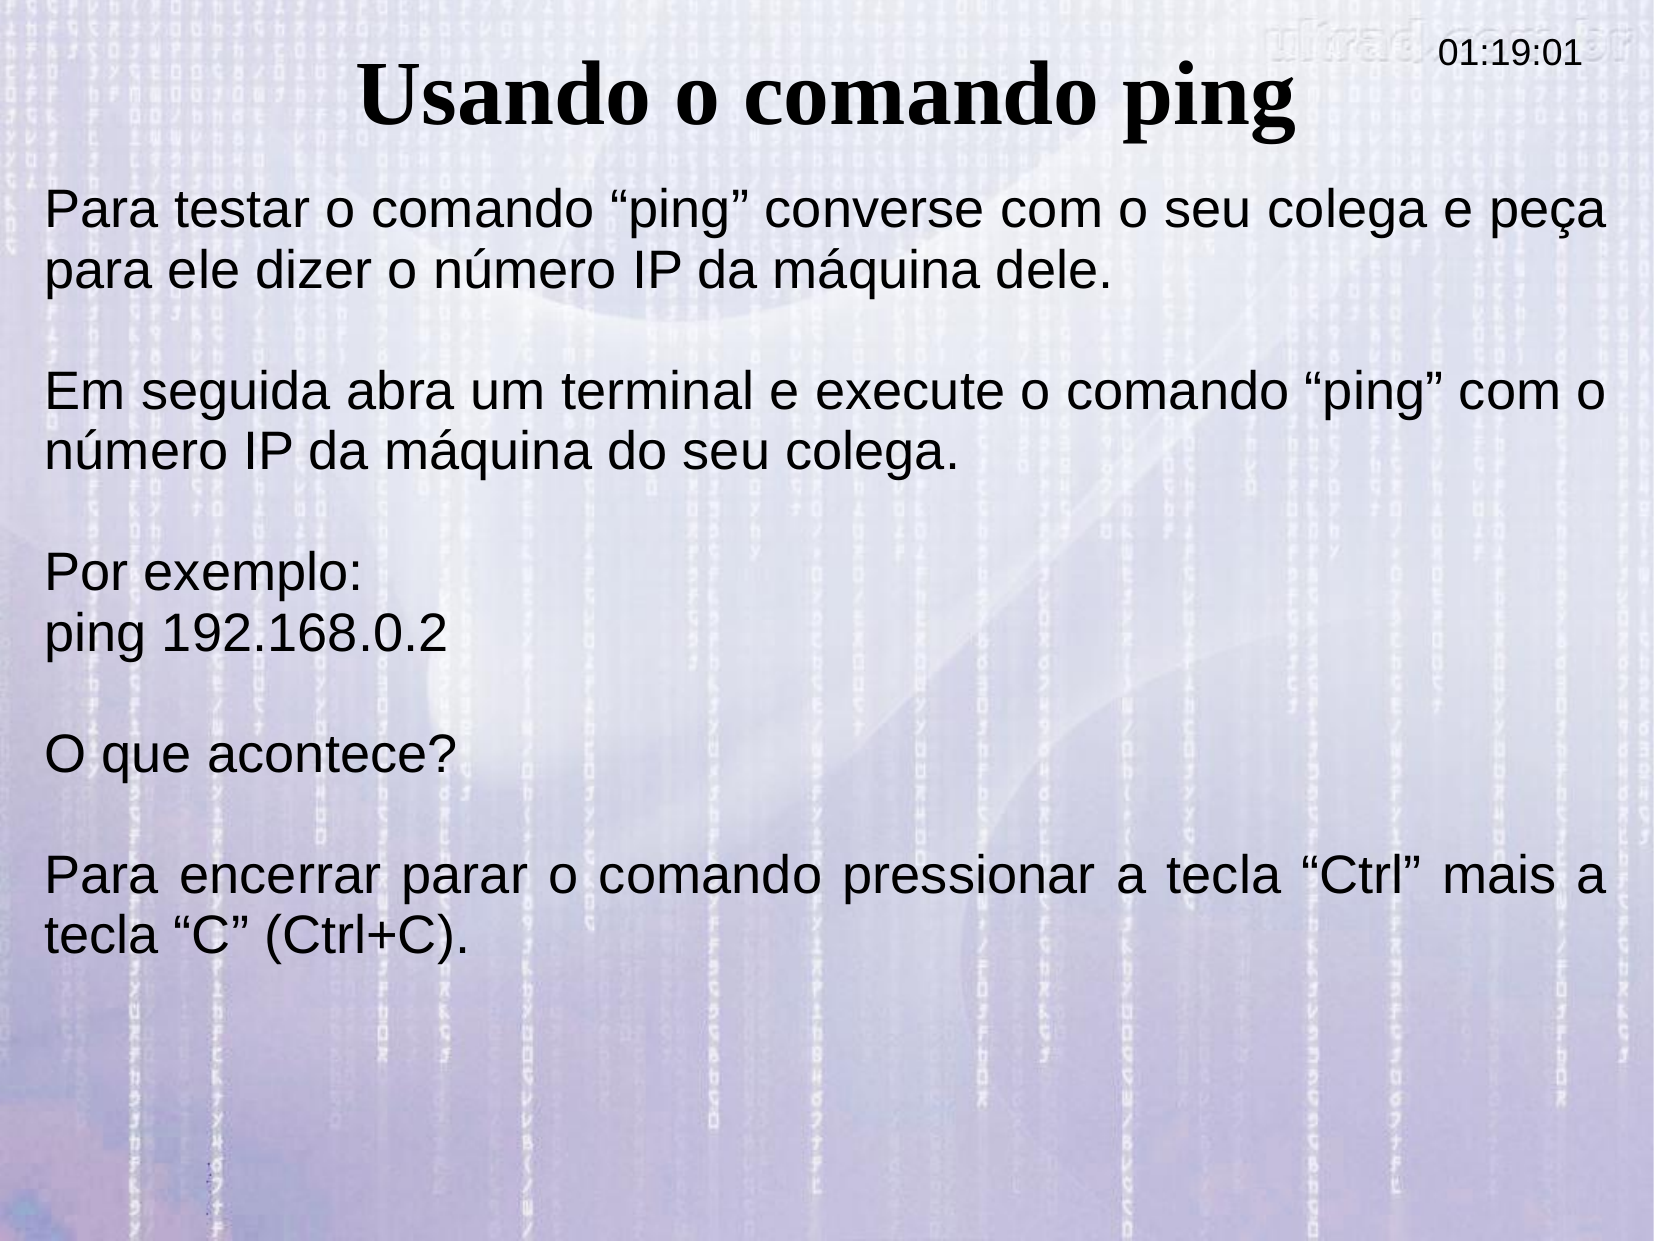

03:29:15
Usando o comando ping
Para testar o comando “ping” converse com o seu colega e peça para ele dizer o número IP da máquina dele.
Em seguida abra um terminal e execute o comando “ping” com o número IP da máquina do seu colega.
Por exemplo:
ping 192.168.0.2
O que acontece?
Para encerrar parar o comando pressionar a tecla “Ctrl” mais a tecla “C” (Ctrl+C).